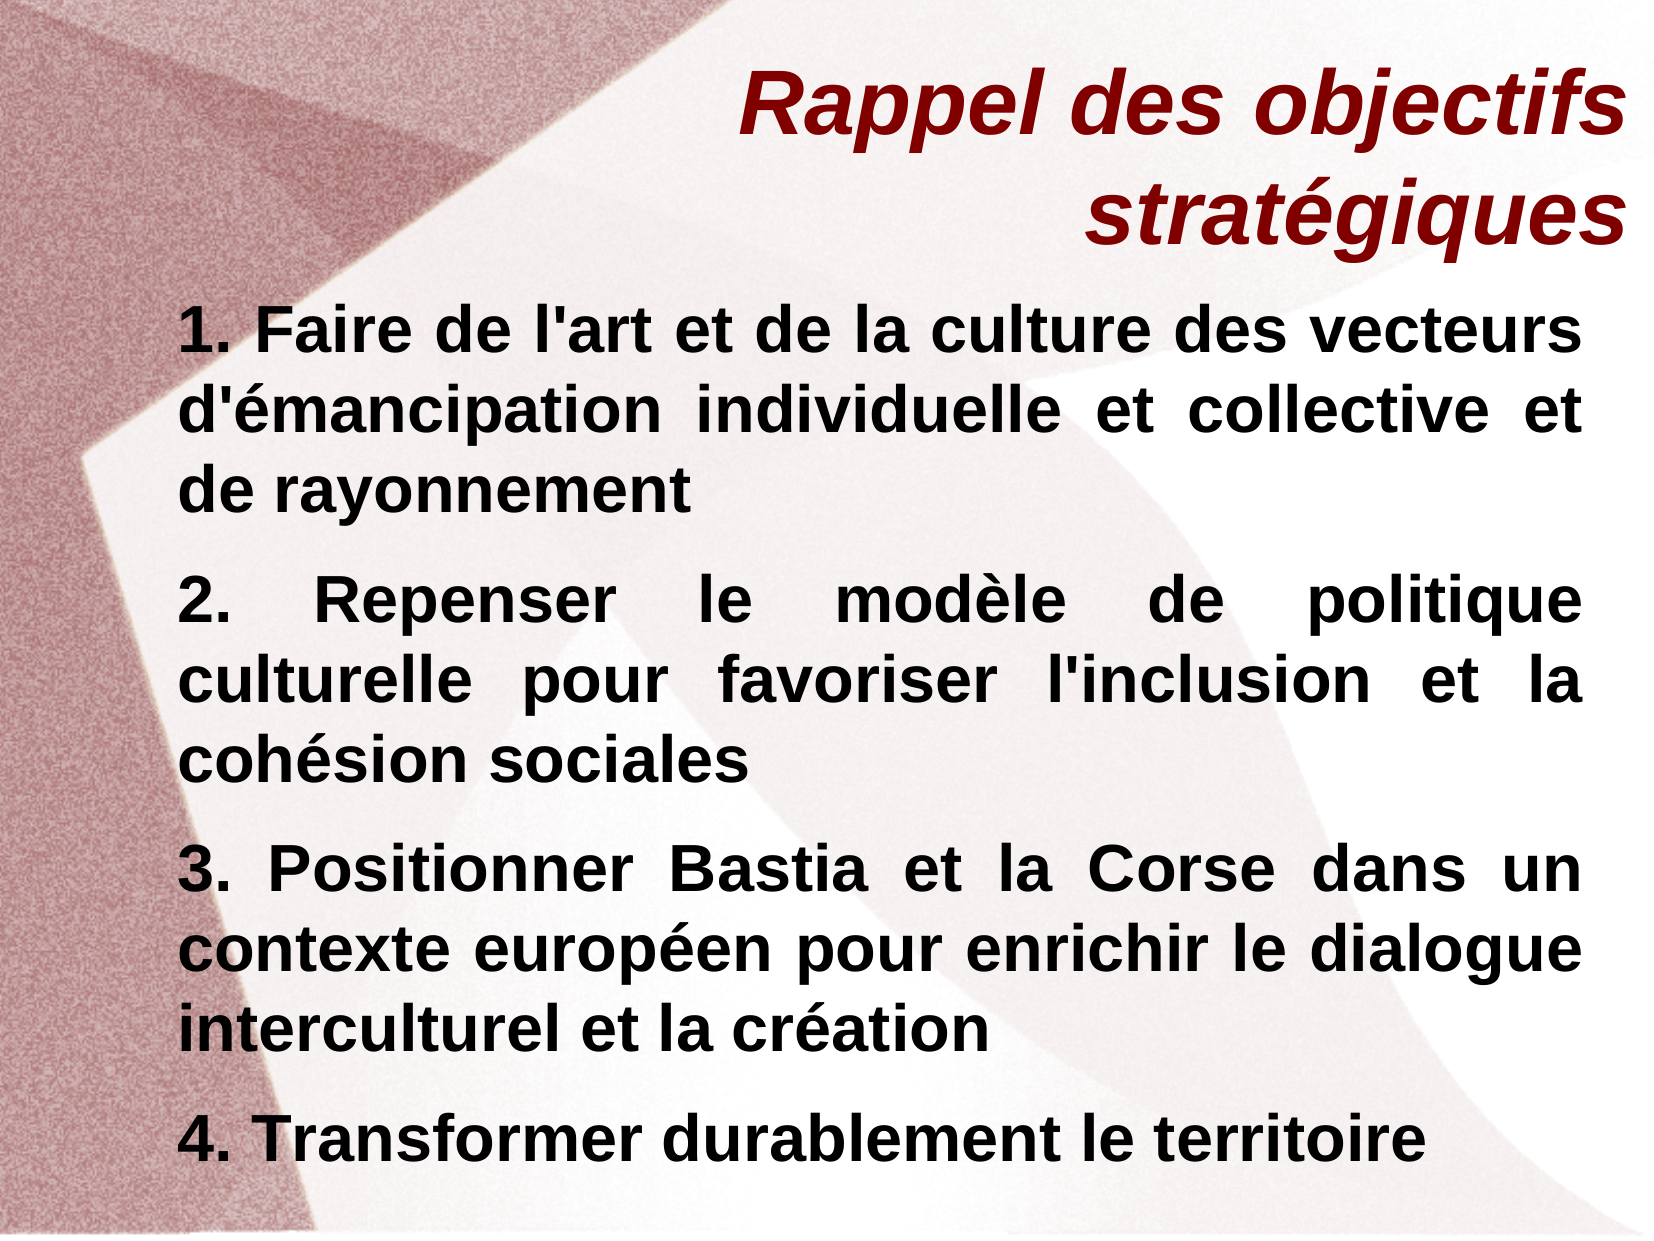

# Rappel des objectifs stratégiques
1. Faire de l'art et de la culture des vecteurs d'émancipation individuelle et collective et de rayonnement
2. Repenser le modèle de politique culturelle pour favoriser l'inclusion et la cohésion sociales
3. Positionner Bastia et la Corse dans un contexte européen pour enrichir le dialogue interculturel et la création
4. Transformer durablement le territoire